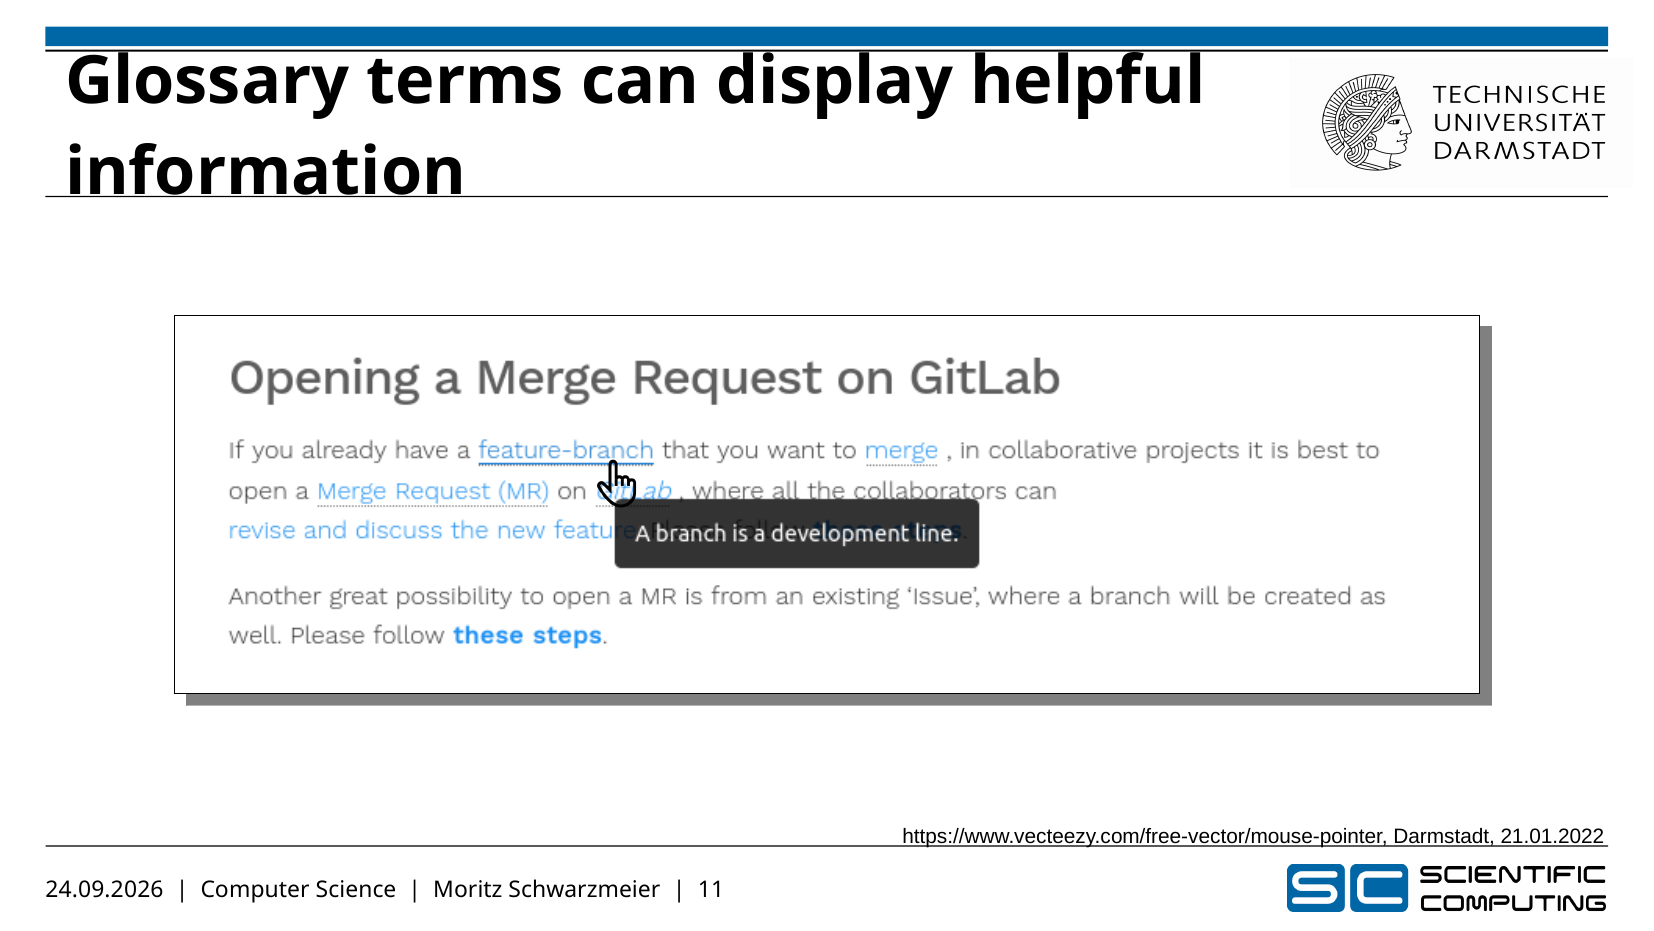

# Glossary terms can display helpful information
https://www.vecteezy.com/free-vector/mouse-pointer, Darmstadt, 21.01.2022
Computer Science | Moritz Schwarzmeier